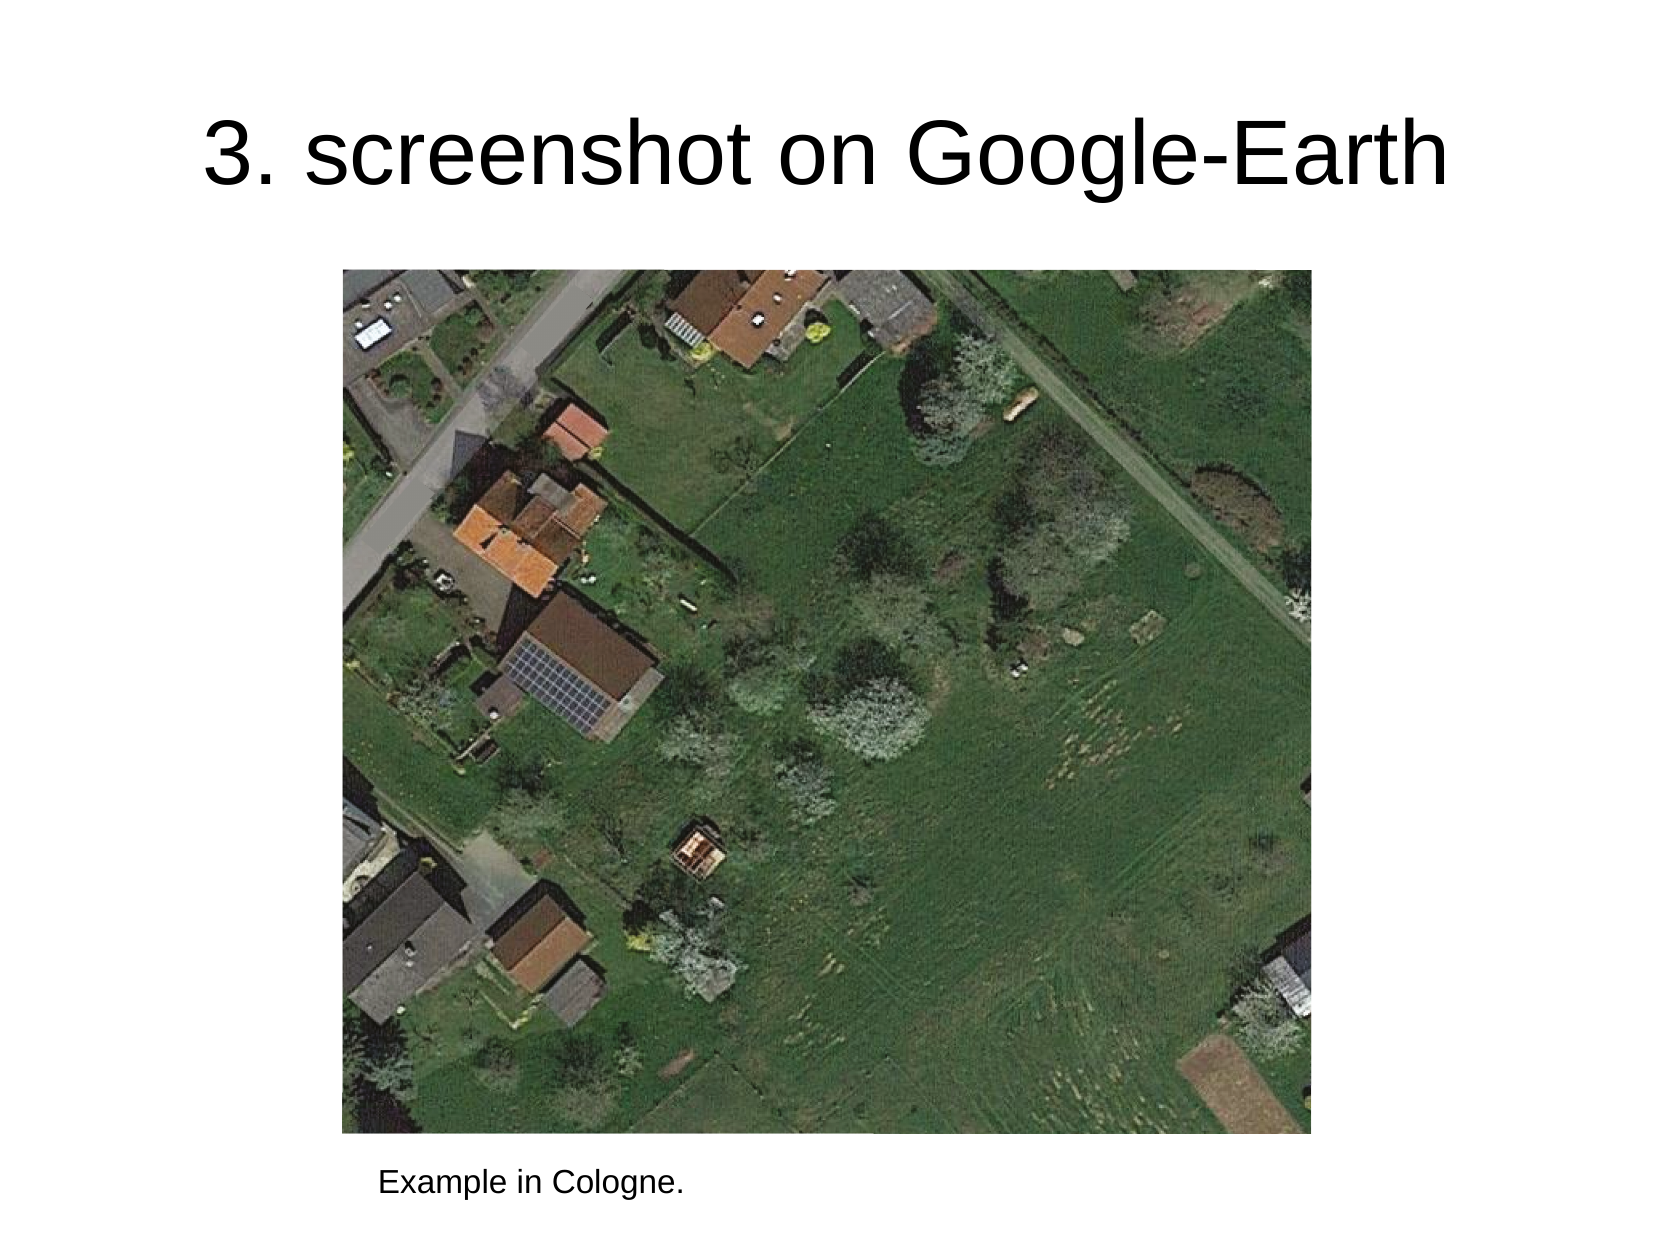

# 3. screenshot on Google-Earth
Example in Cologne.